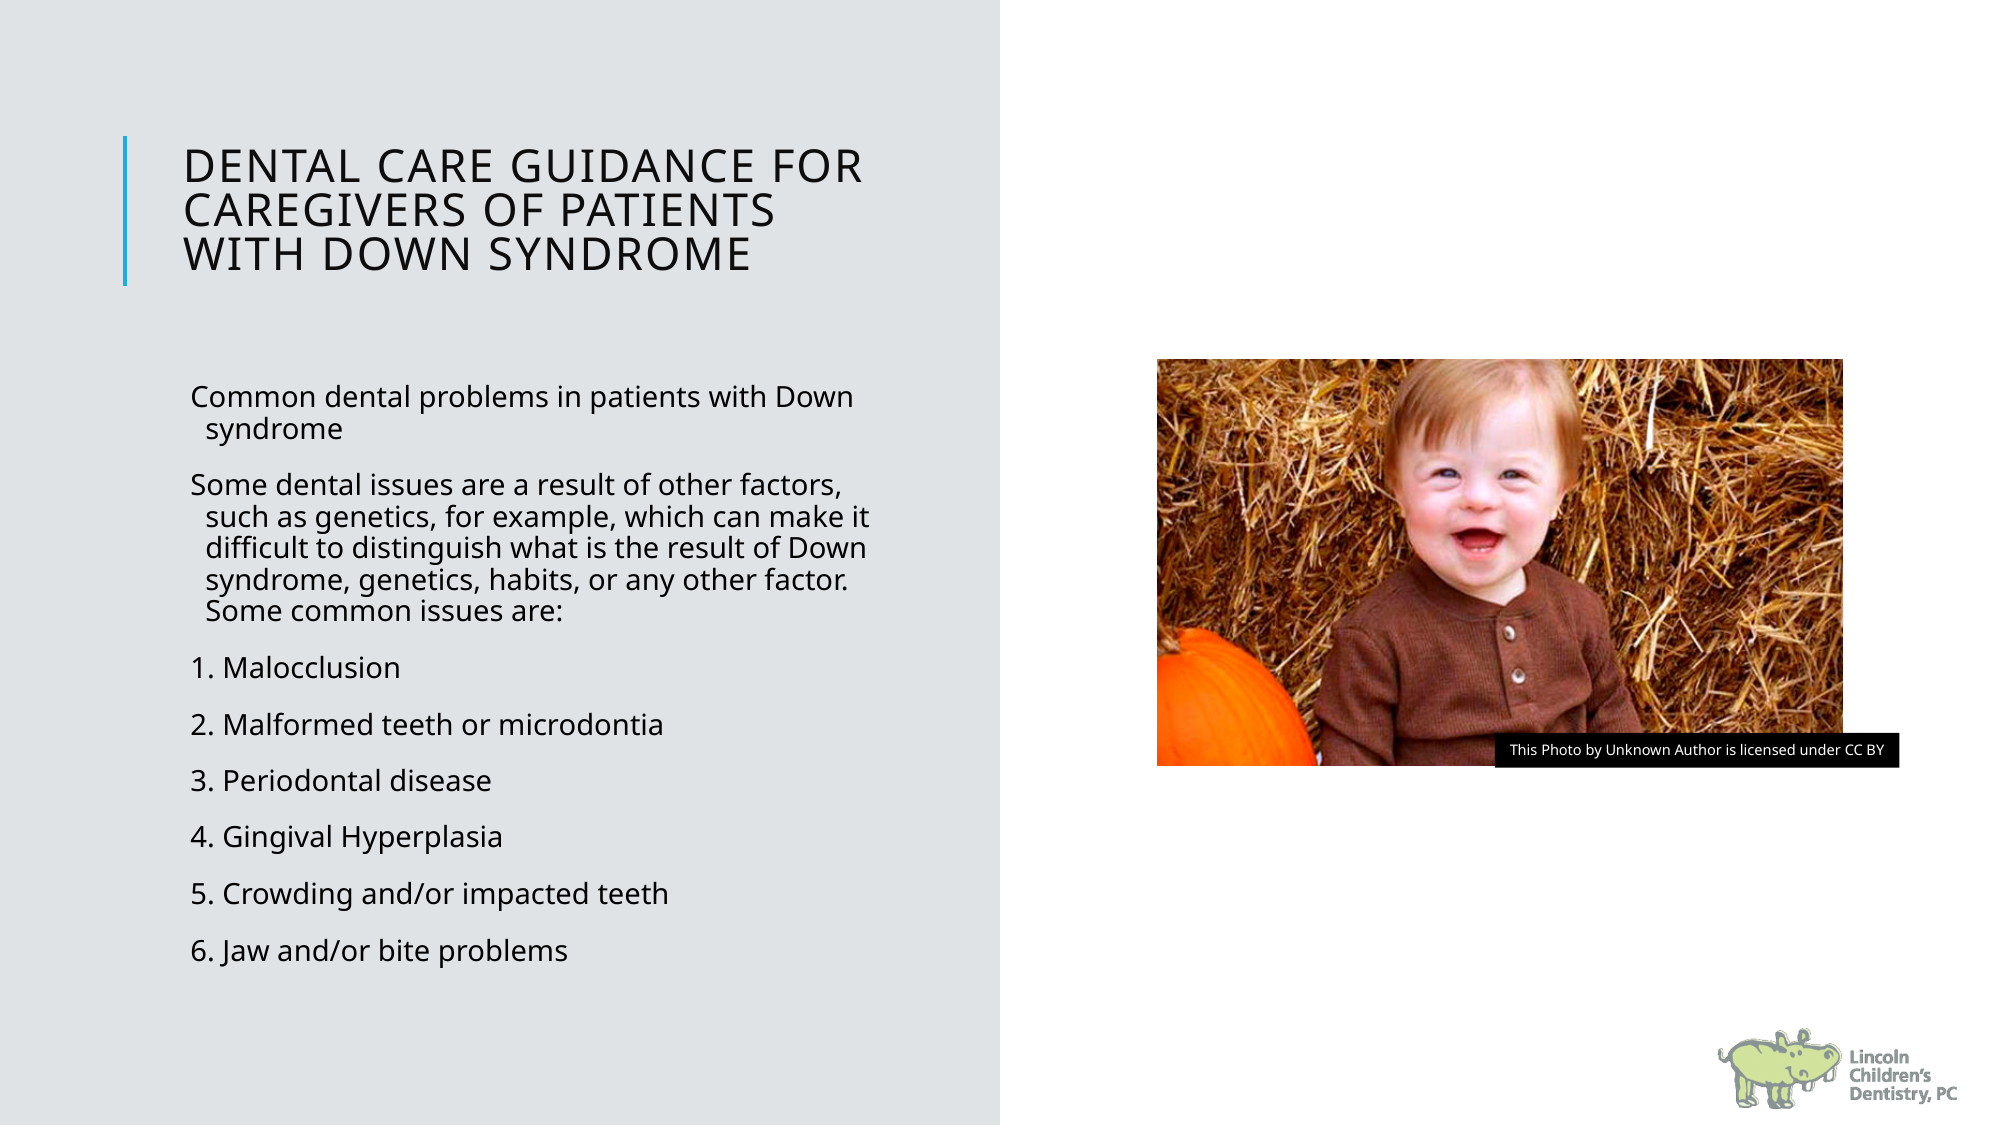

# Dental Care Guidance for Caregivers of Patients with Down Syndrome
Common dental problems in patients with Down syndrome
Some dental issues are a result of other factors, such as genetics, for example, which can make it difficult to distinguish what is the result of Down syndrome, genetics, habits, or any other factor. Some common issues are:
1. Malocclusion
2. Malformed teeth or microdontia
3. Periodontal disease
4. Gingival Hyperplasia
5. Crowding and/or impacted teeth
6. Jaw and/or bite problems
This Photo by Unknown Author is licensed under CC BY